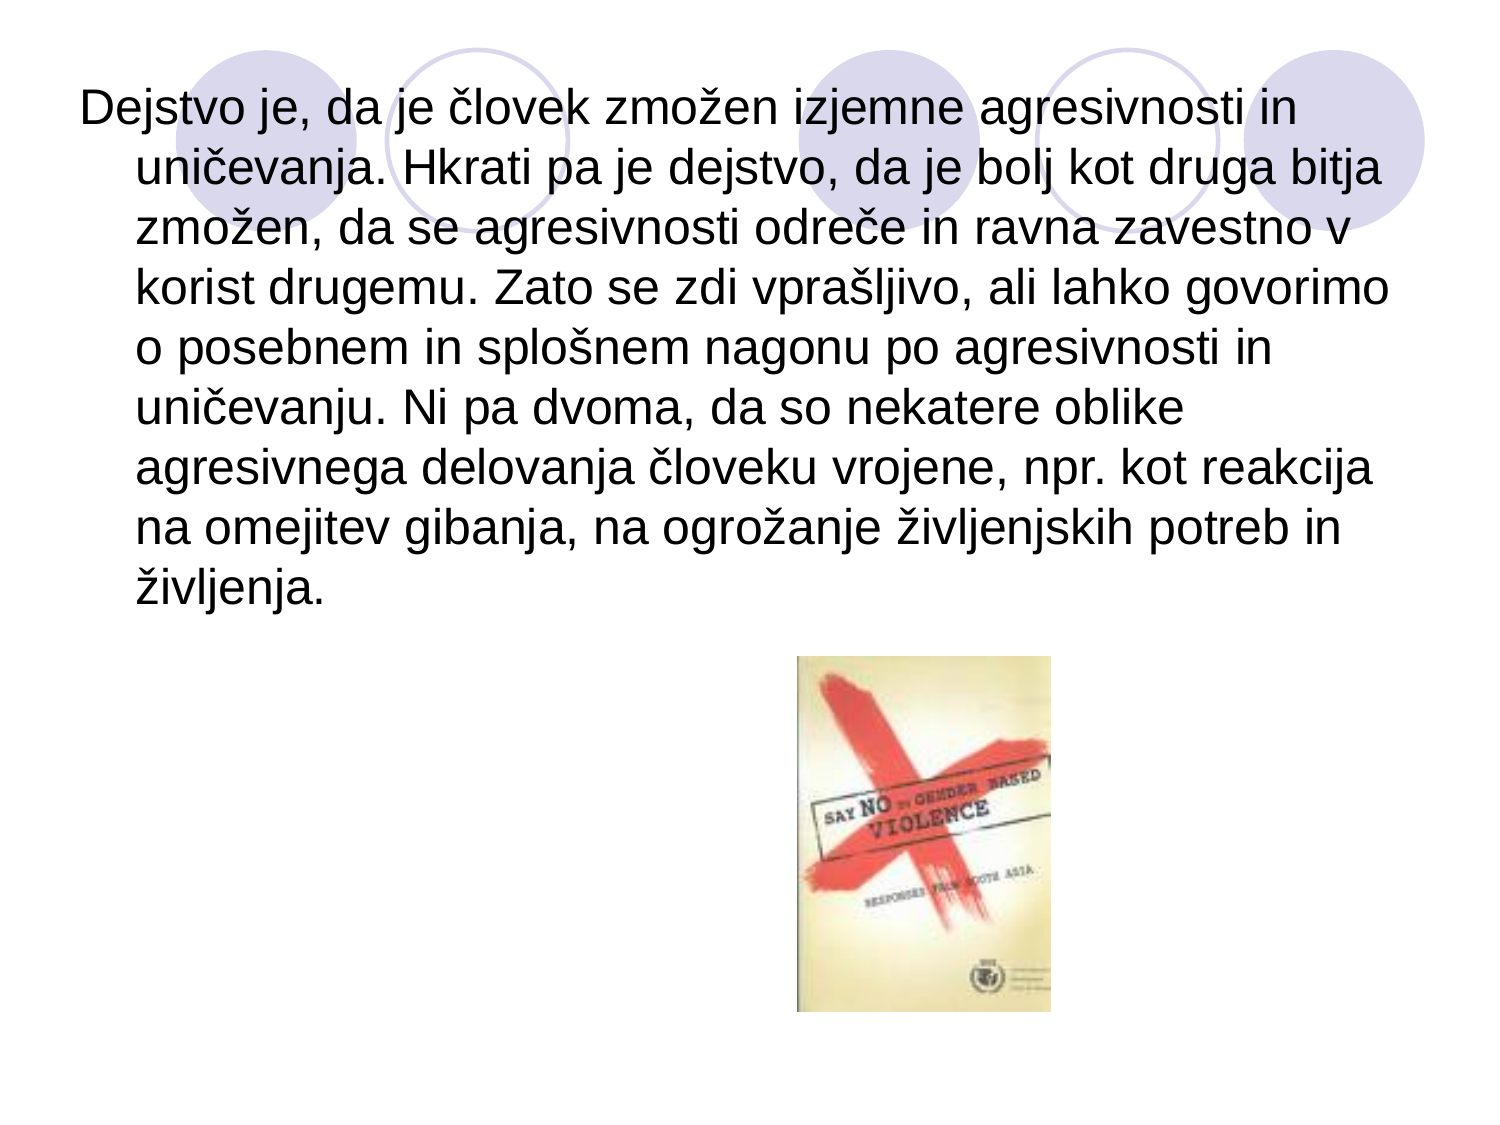

# Dejstvo je, da je človek zmožen izjemne agresivnosti in uničevanja. Hkrati pa je dejstvo, da je bolj kot druga bitja zmožen, da se agresivnosti odreče in ravna zavestno v korist drugemu. Zato se zdi vprašljivo, ali lahko govorimo o posebnem in splošnem nagonu po agresivnosti in uničevanju. Ni pa dvoma, da so nekatere oblike agresivnega delovanja človeku vrojene, npr. kot reakcija na omejitev gibanja, na ogrožanje življenjskih potreb in življenja.